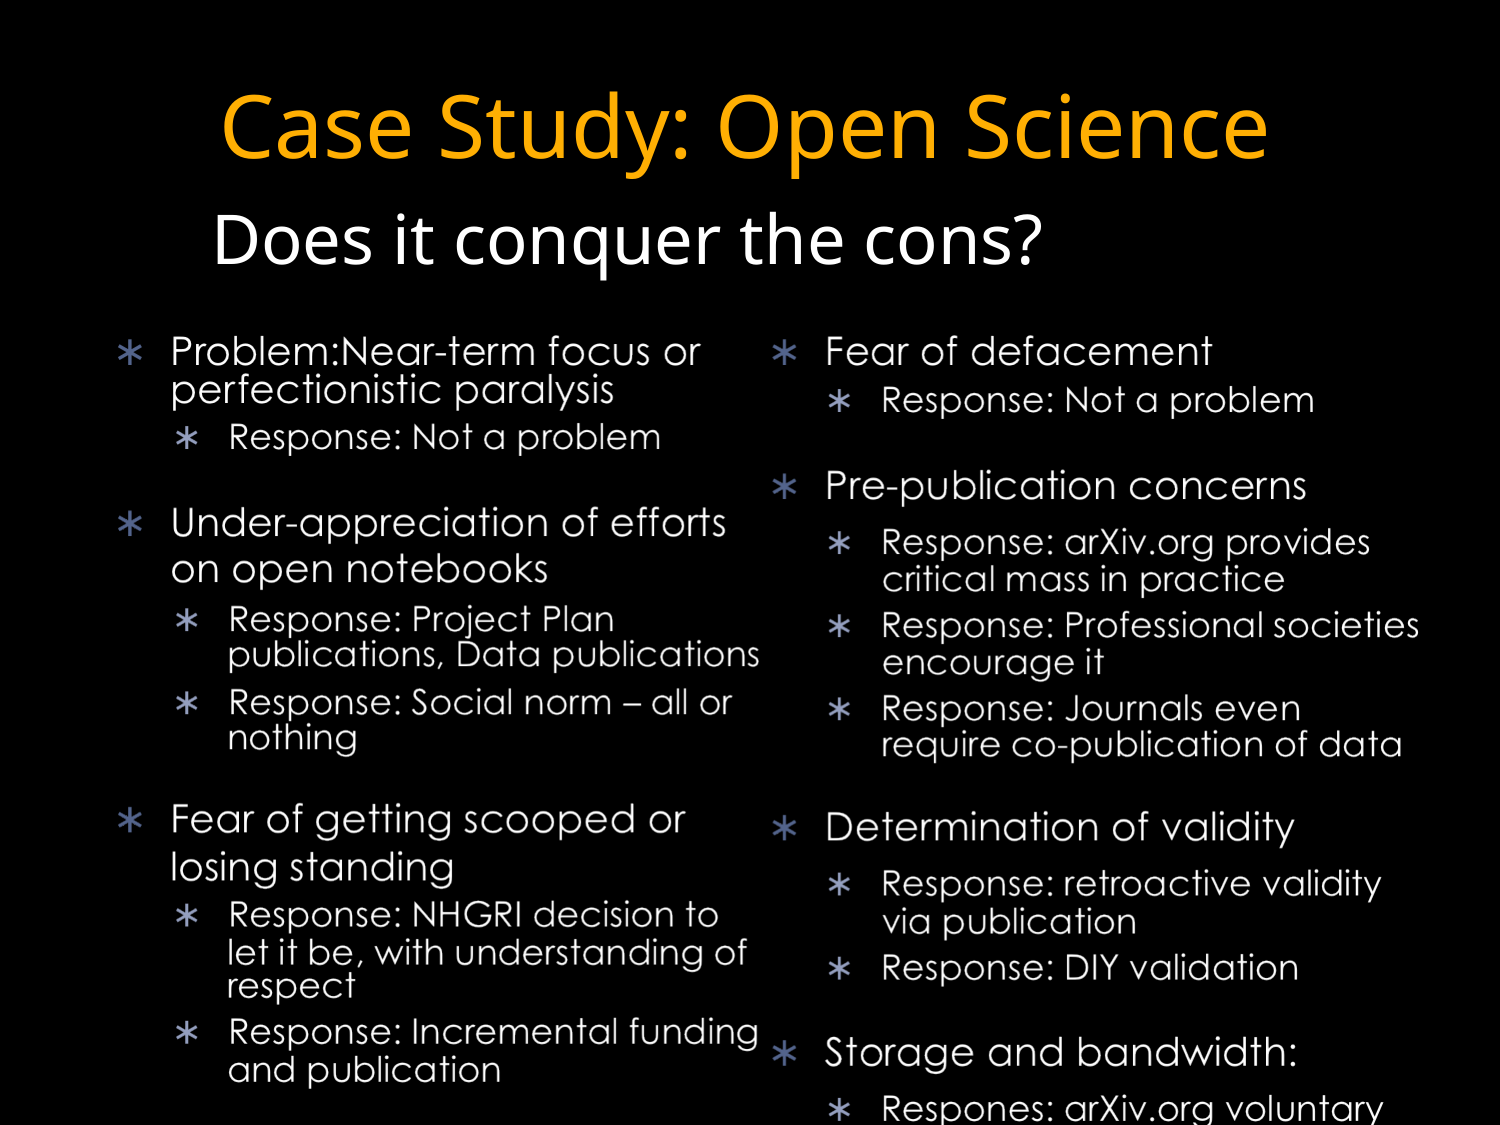

# Case Study: Open Science
Does it conquer the cons?